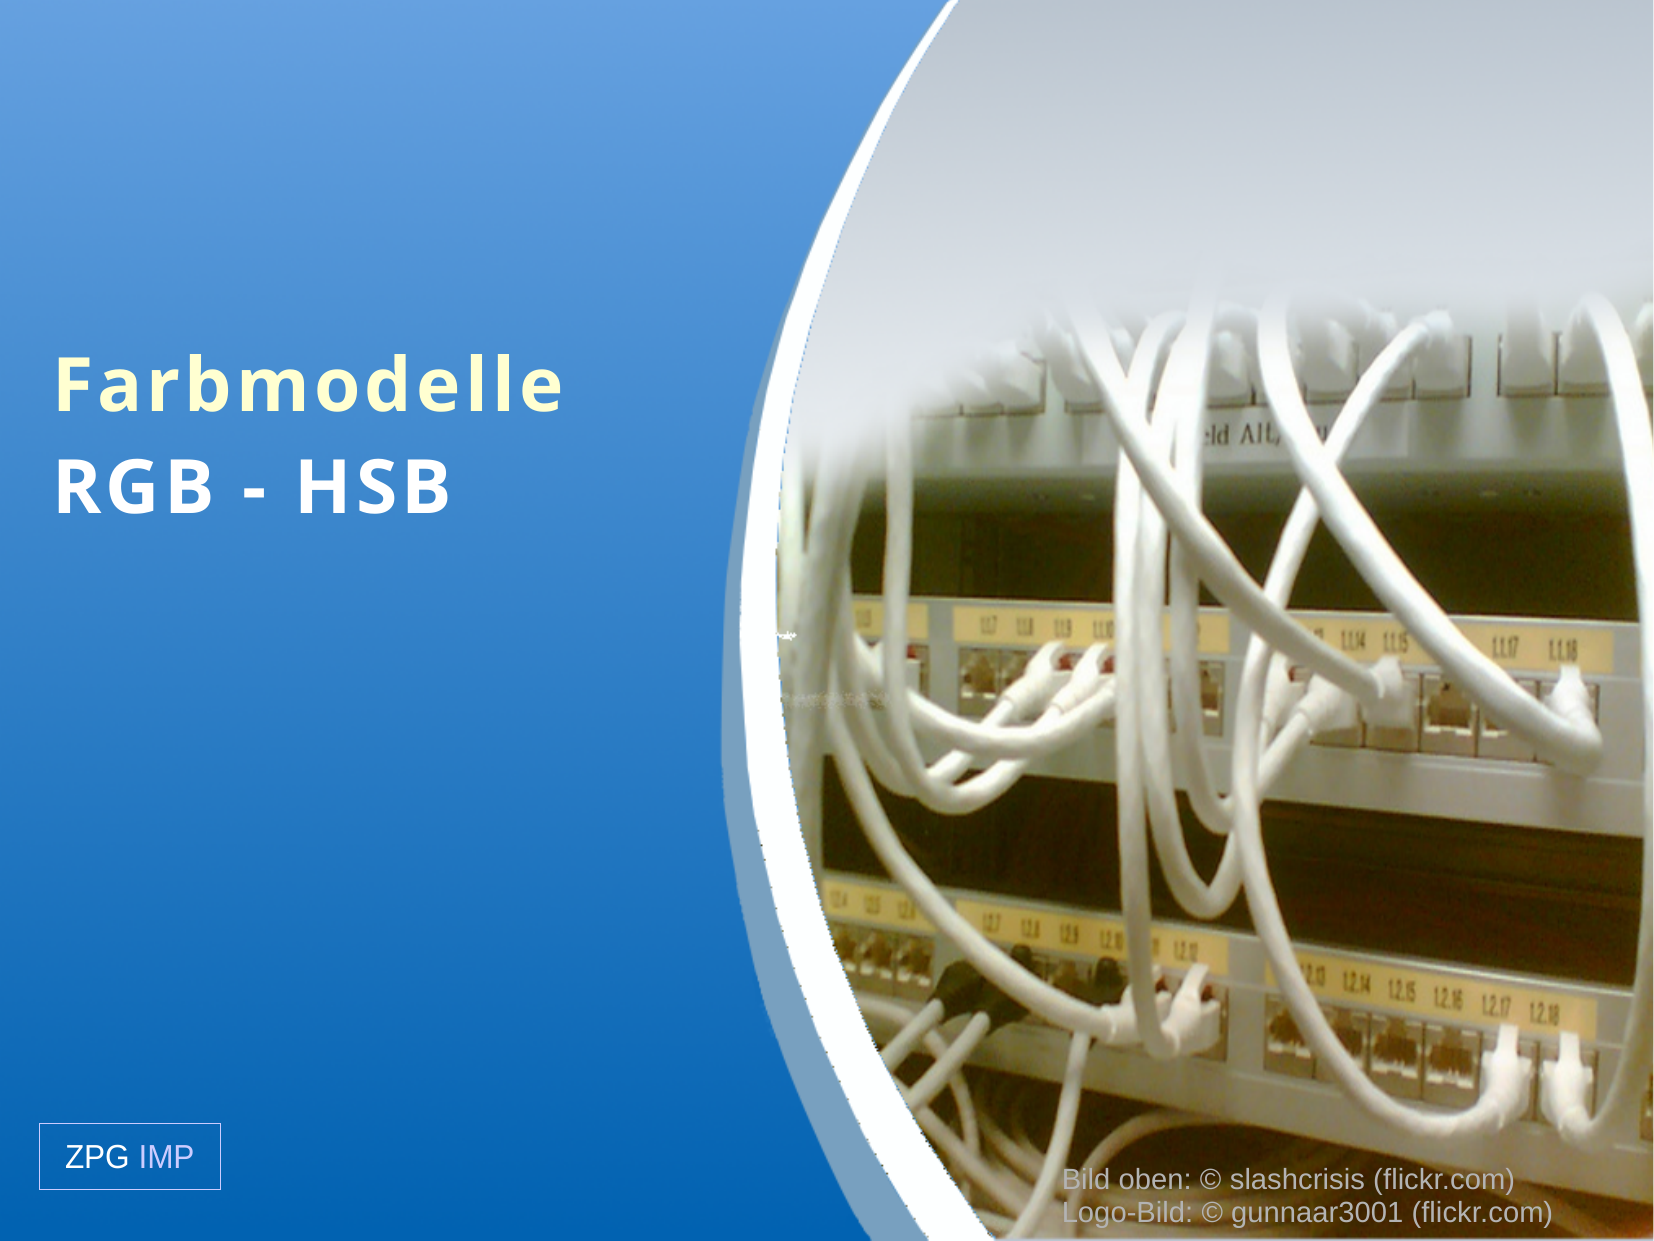

Farbmodelle
RGB - HSB
ZPG IMP
Bild oben: © slashcrisis (flickr.com)
Logo-Bild: © gunnaar3001 (flickr.com)
1